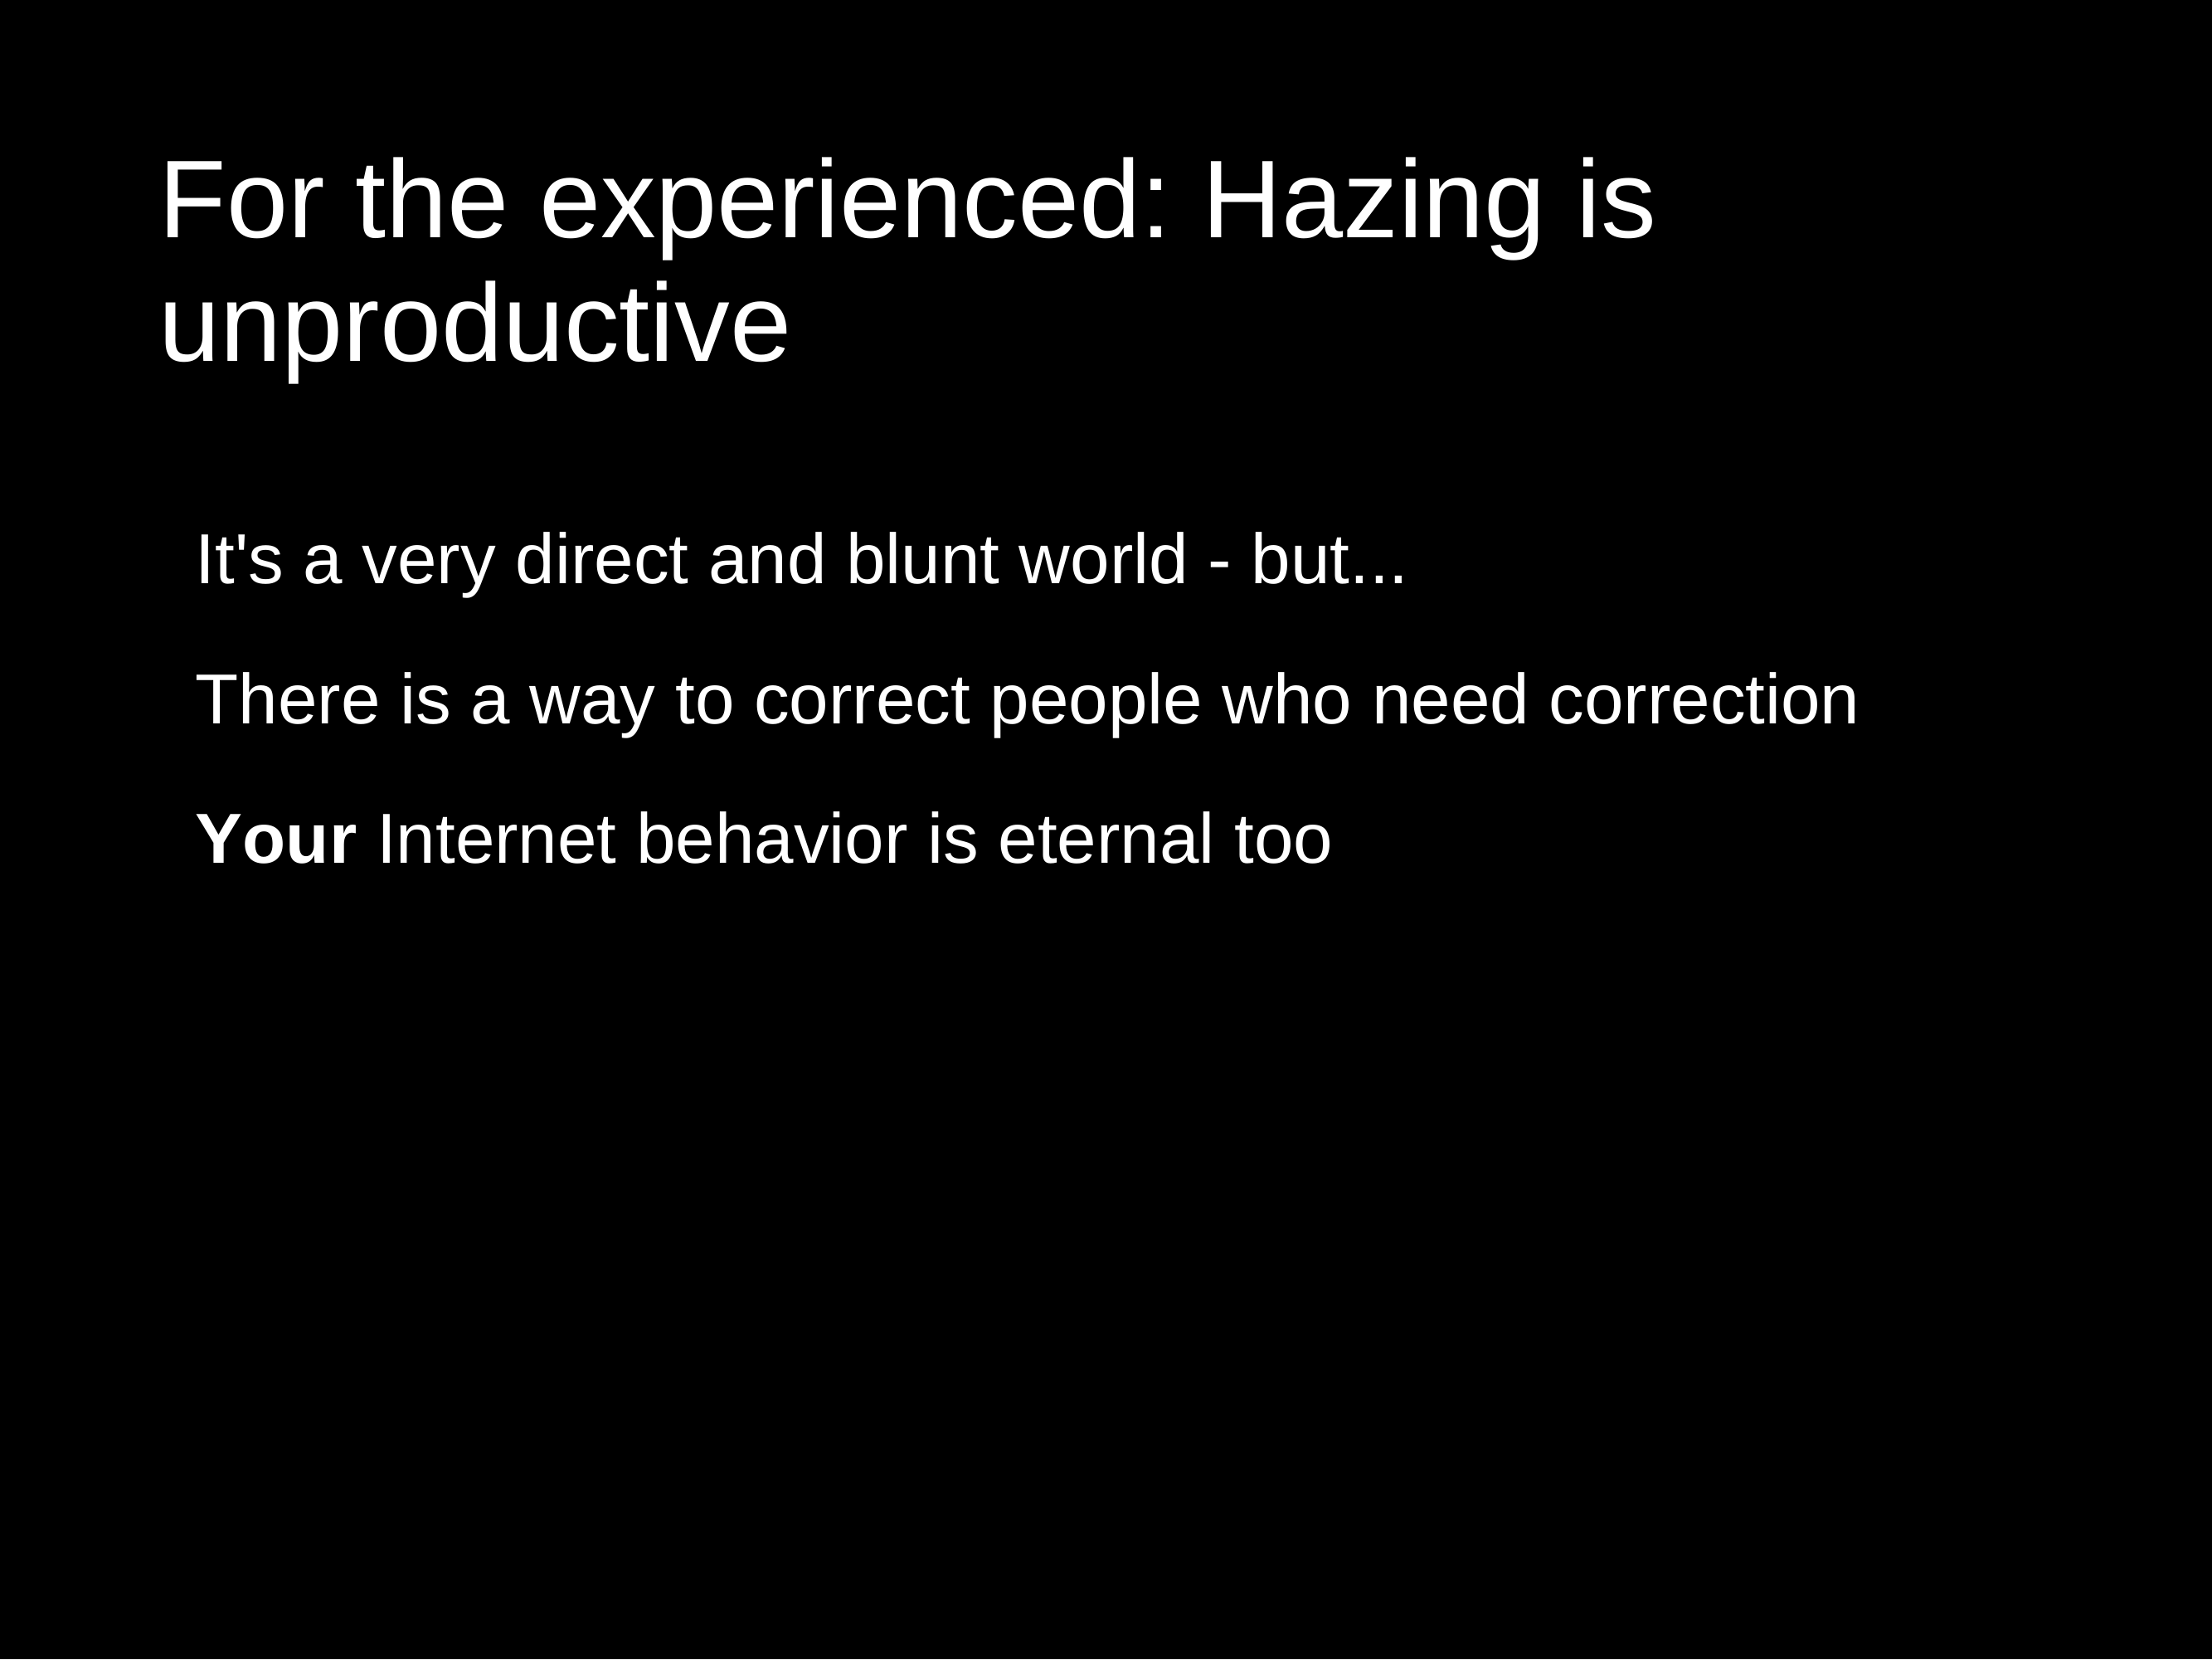

# For the experienced: Hazing is unproductive
 It's a very direct and blunt world - but...
 There is a way to correct people who need correction
 Your Internet behavior is eternal too